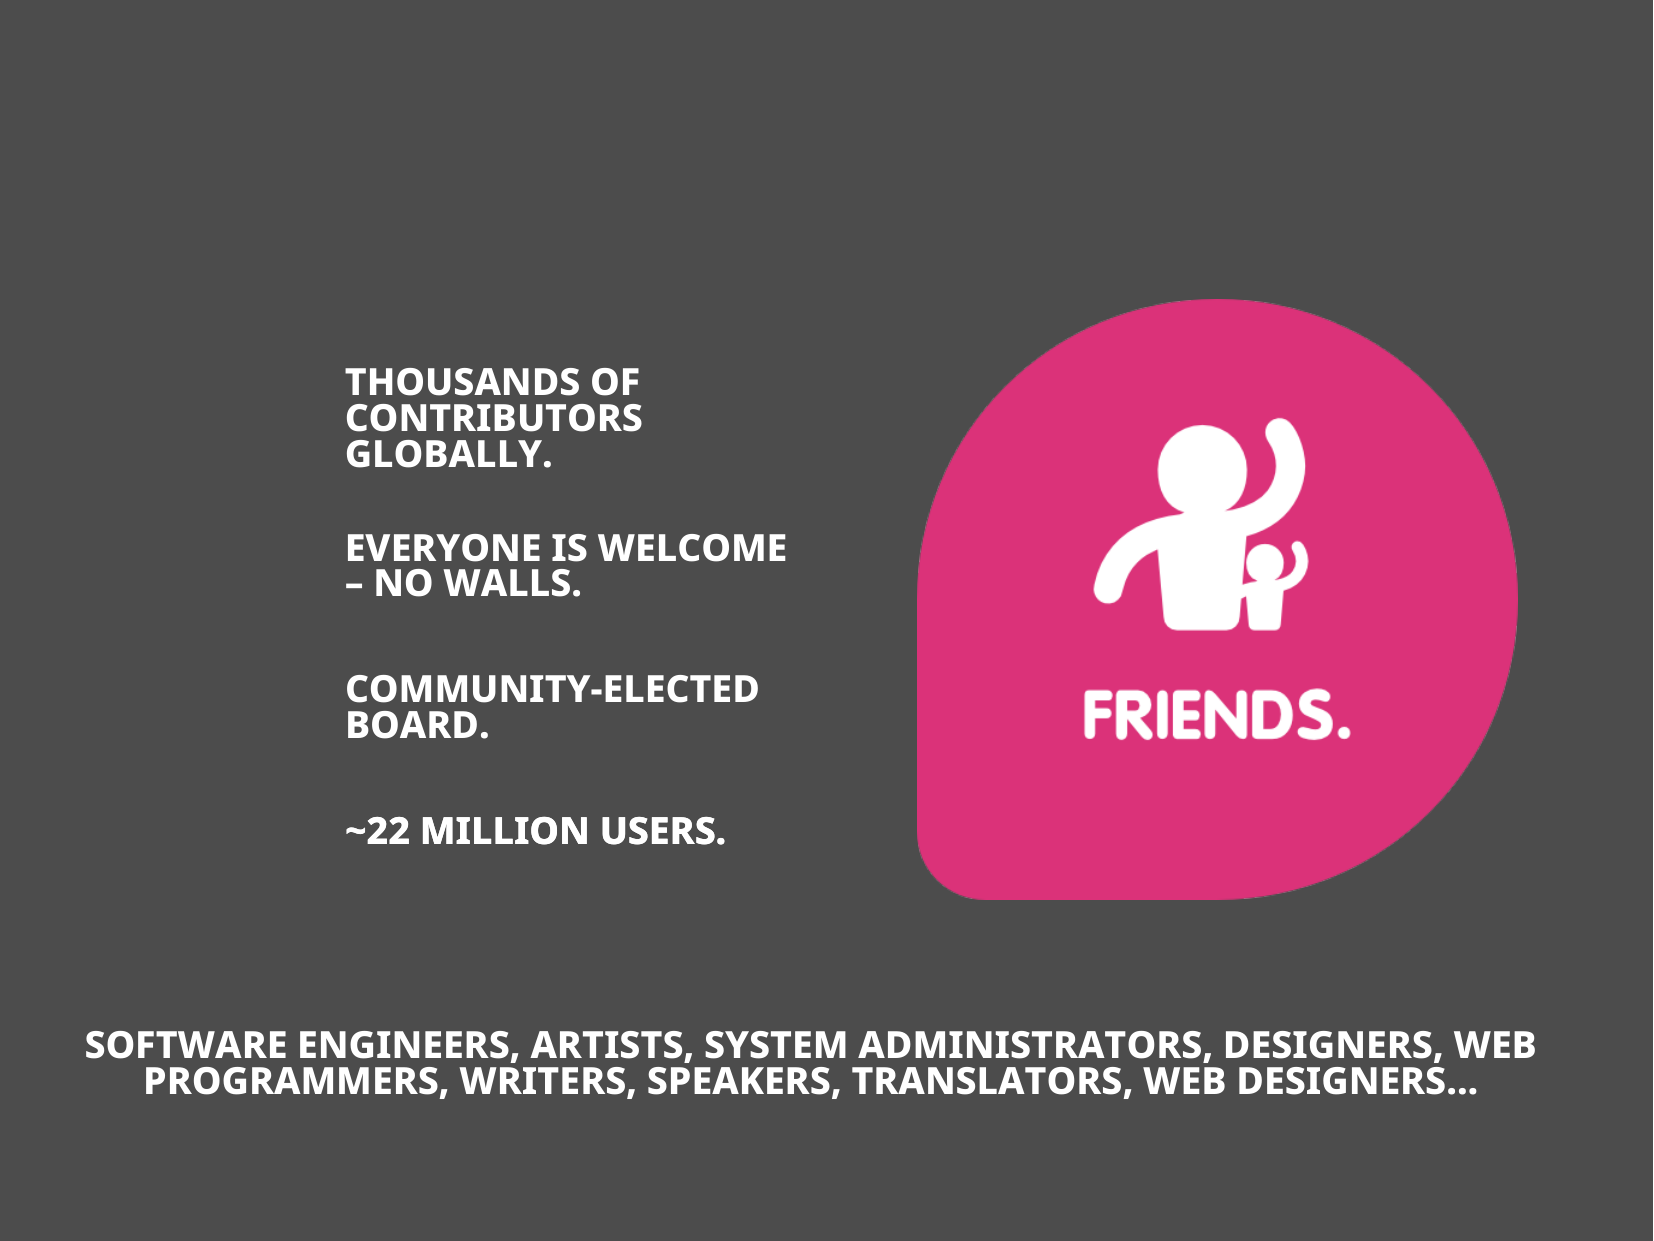

# THOUSANDS OF CONTRIBUTORS GLOBALLY.
EVERYONE IS WELCOME – NO WALLS.
COMMUNITY-ELECTED
BOARD.
~22 MILLION USERS.
~22 MILLION USERS.
SOFTWARE ENGINEERS, ARTISTS, SYSTEM ADMINISTRATORS, DESIGNERS, WEB PROGRAMMERS, WRITERS, SPEAKERS, TRANSLATORS, WEB DESIGNERS...